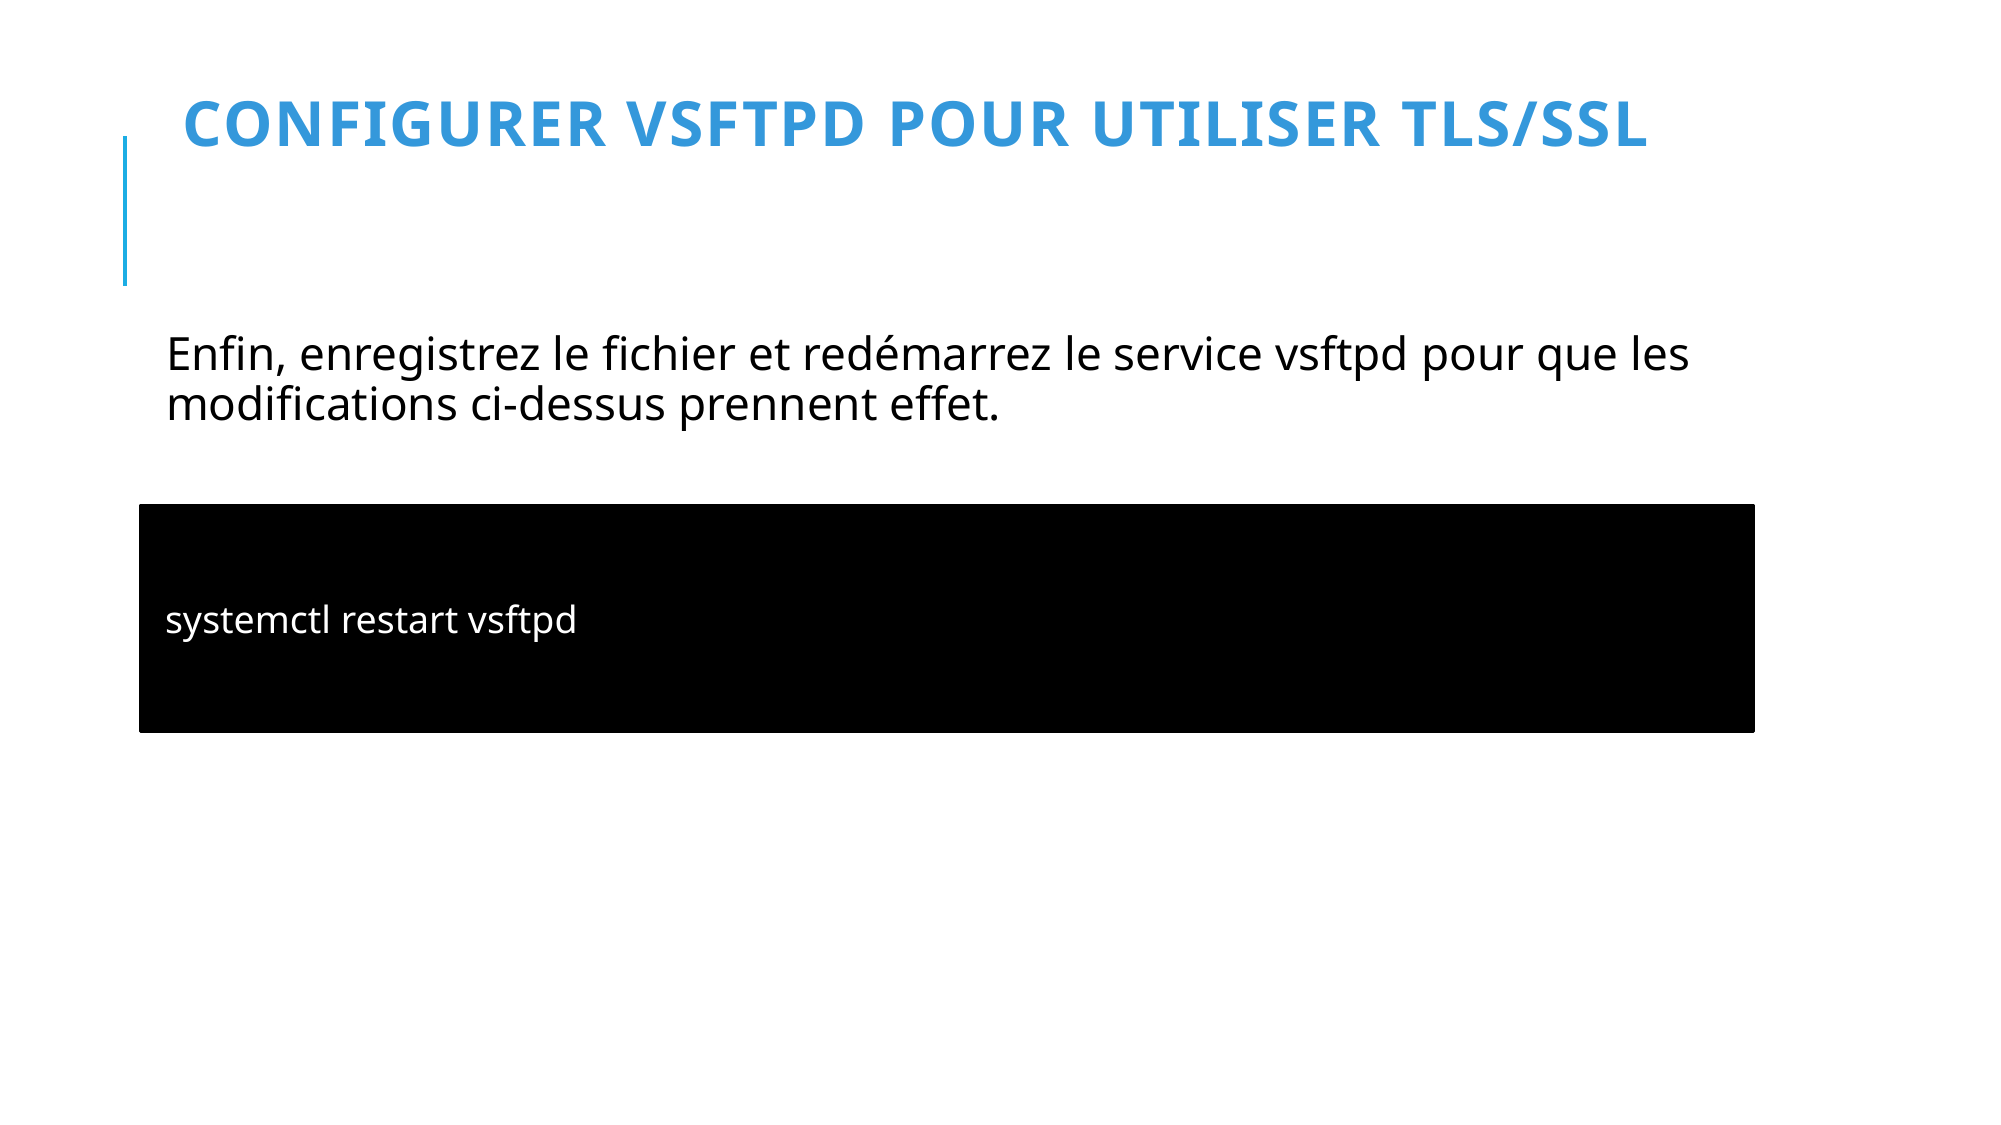

# Configurer VSftpd pour utiliser TLS/ssl
Enfin, enregistrez le fichier et redémarrez le service vsftpd pour que les modifications ci-dessus prennent effet.
 systemctl restart vsftpd